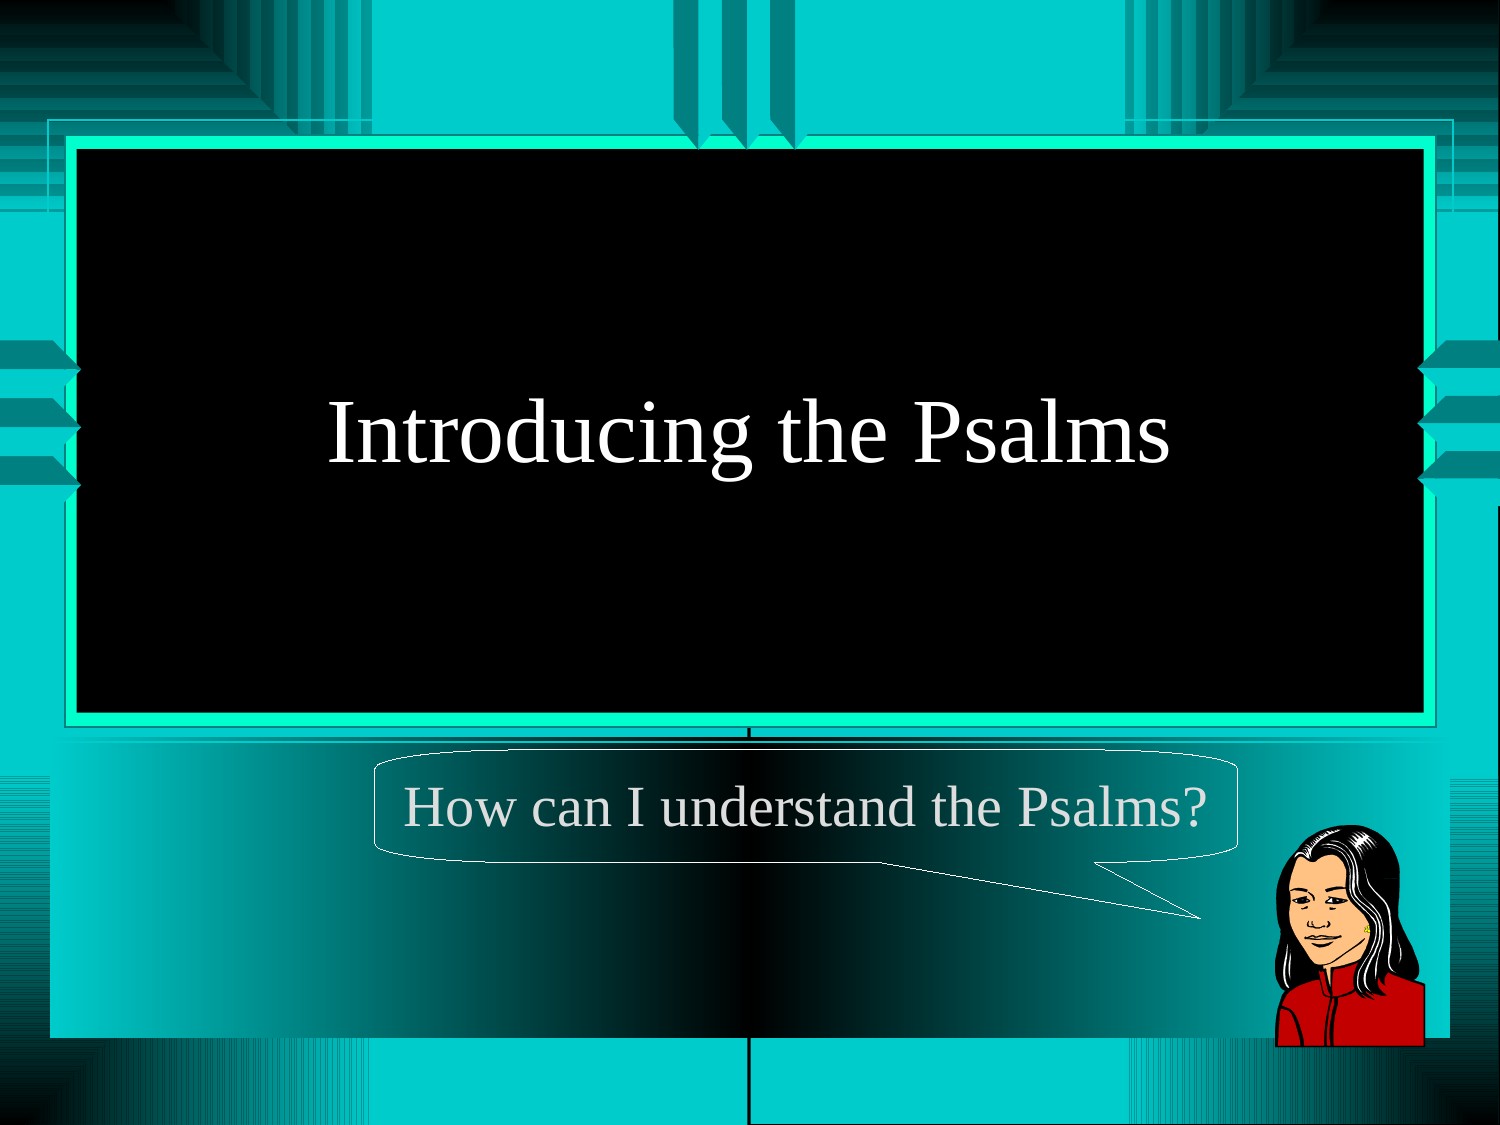

# Introducing the Psalms
How can I understand the Psalms?